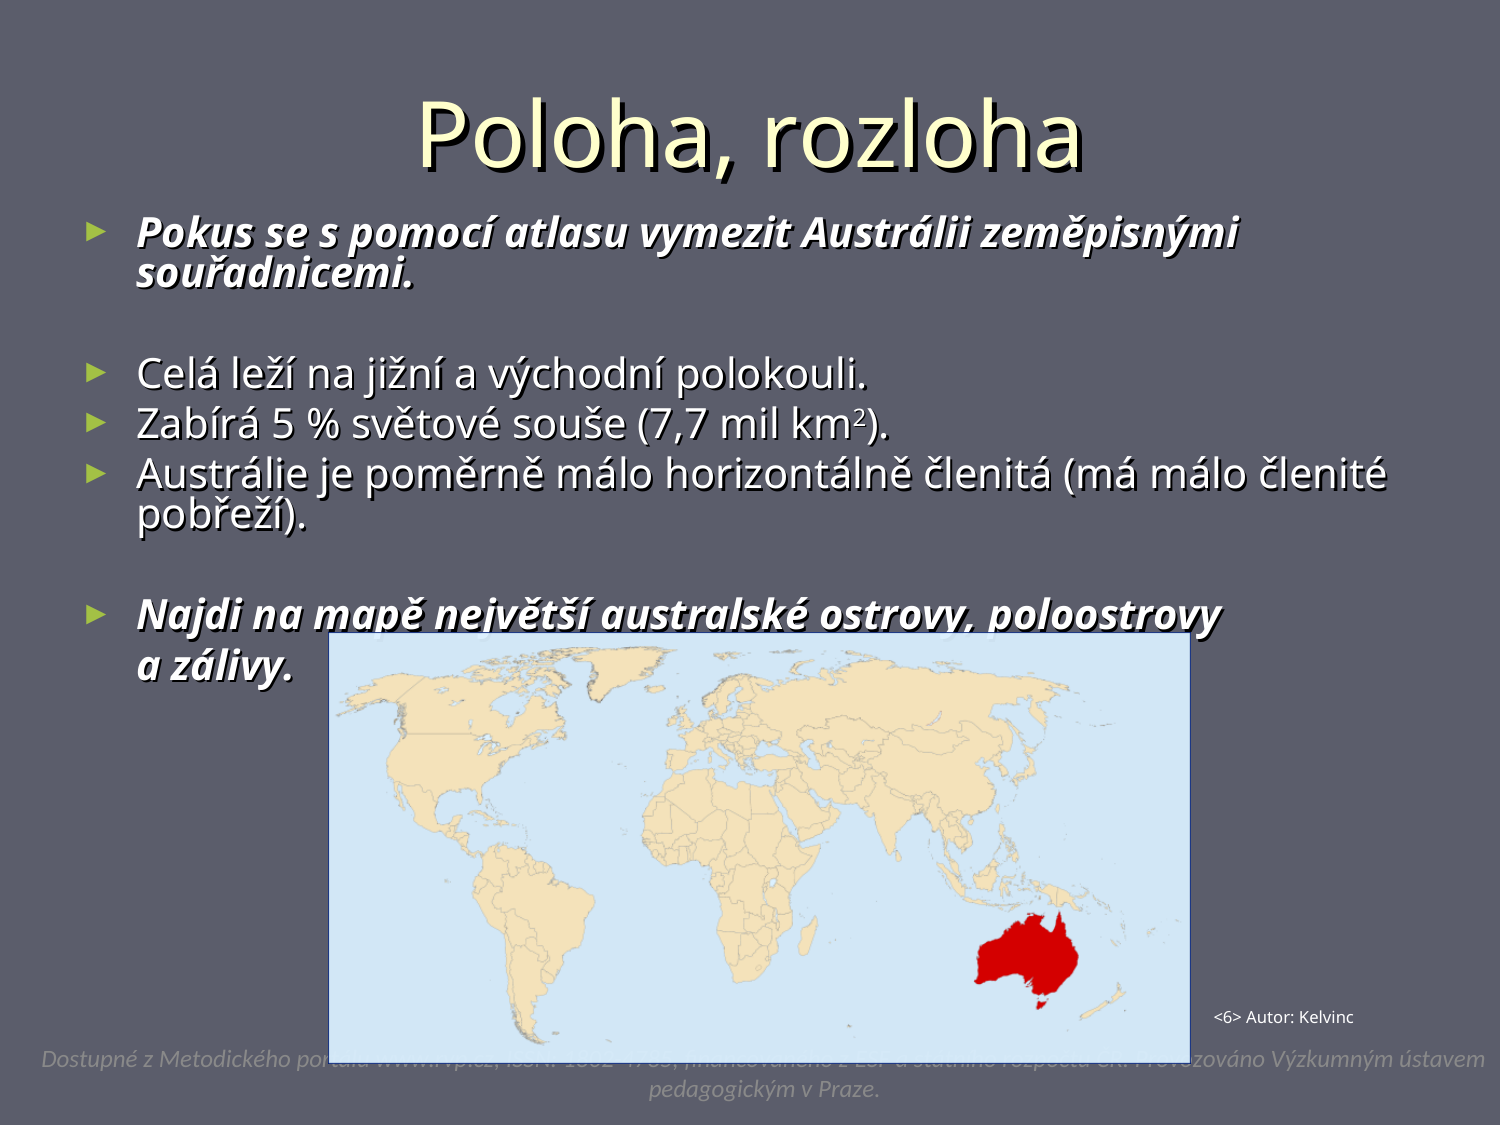

# Poloha, rozloha
Pokus se s pomocí atlasu vymezit Austrálii zeměpisnými souřadnicemi.
Celá leží na jižní a východní polokouli.
Zabírá 5 % světové souše (7,7 mil km2).
Austrálie je poměrně málo horizontálně členitá (má málo členité pobřeží).
Najdi na mapě největší australské ostrovy, poloostrovy
	a zálivy.
<6> Autor: Kelvinc
Dostupné z Metodického portálu www.rvp.cz, ISSN: 1802-4785, financovaného z ESF a státního rozpočtu ČR. Provozováno Výzkumným ústavem pedagogickým v Praze.